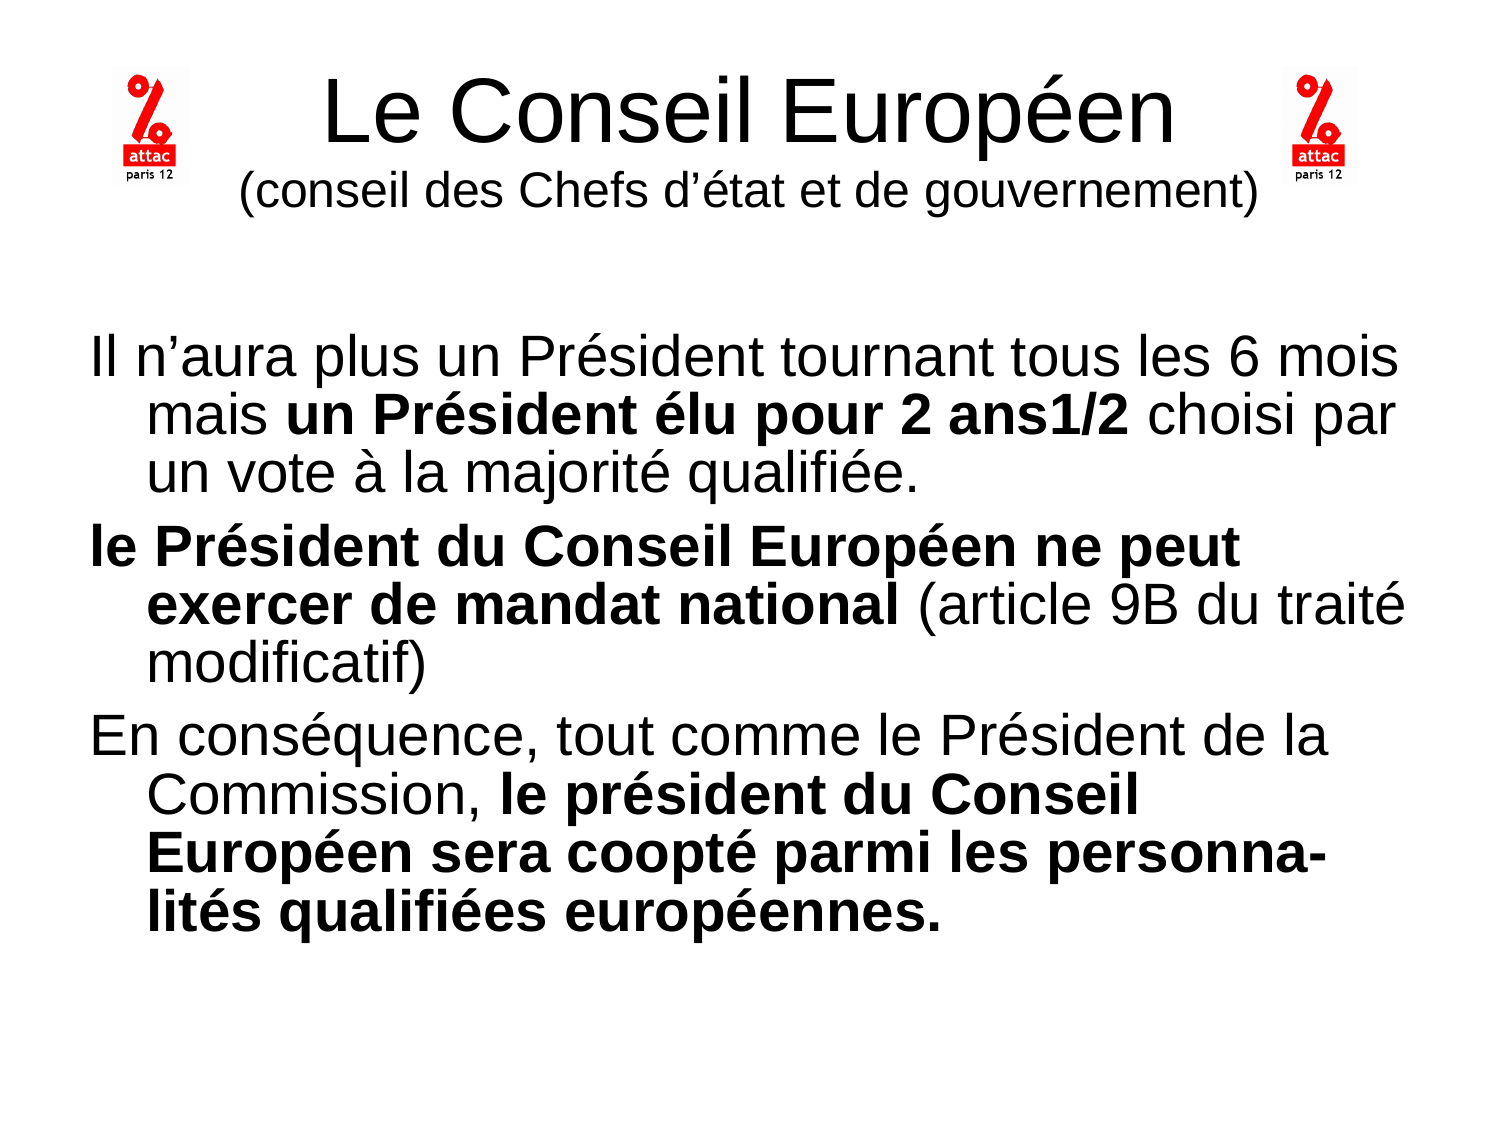

# Le Conseil Européen (conseil des Chefs d’état et de gouvernement)
Il n’aura plus un Président tournant tous les 6 mois mais un Président élu pour 2 ans1/2 choisi par un vote à la majorité qualifiée.
le Président du Conseil Européen ne peut exercer de mandat national (article 9B du traité modificatif)
En conséquence, tout comme le Président de la Commission, le président du Conseil Européen sera coopté parmi les personna-lités qualifiées européennes.